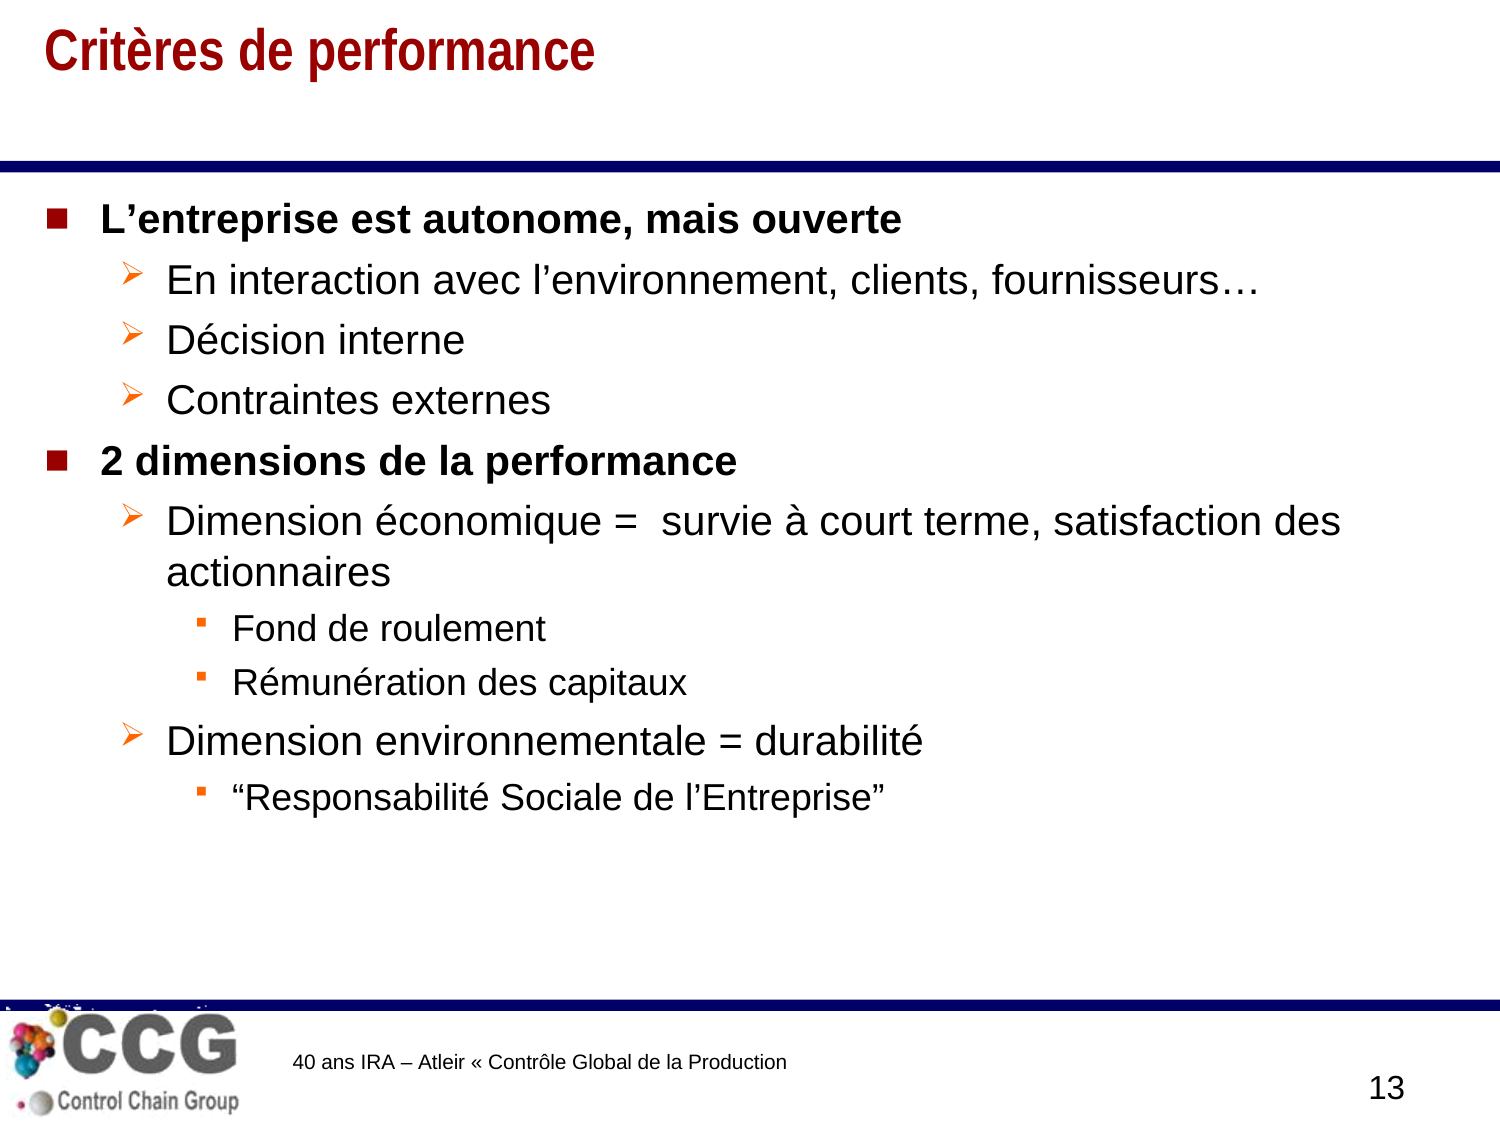

# Critères de performance
L’entreprise est autonome, mais ouverte
En interaction avec l’environnement, clients, fournisseurs…
Décision interne
Contraintes externes
2 dimensions de la performance
Dimension économique = survie à court terme, satisfaction des actionnaires
Fond de roulement
Rémunération des capitaux
Dimension environnementale = durabilité
“Responsabilité Sociale de l’Entreprise”